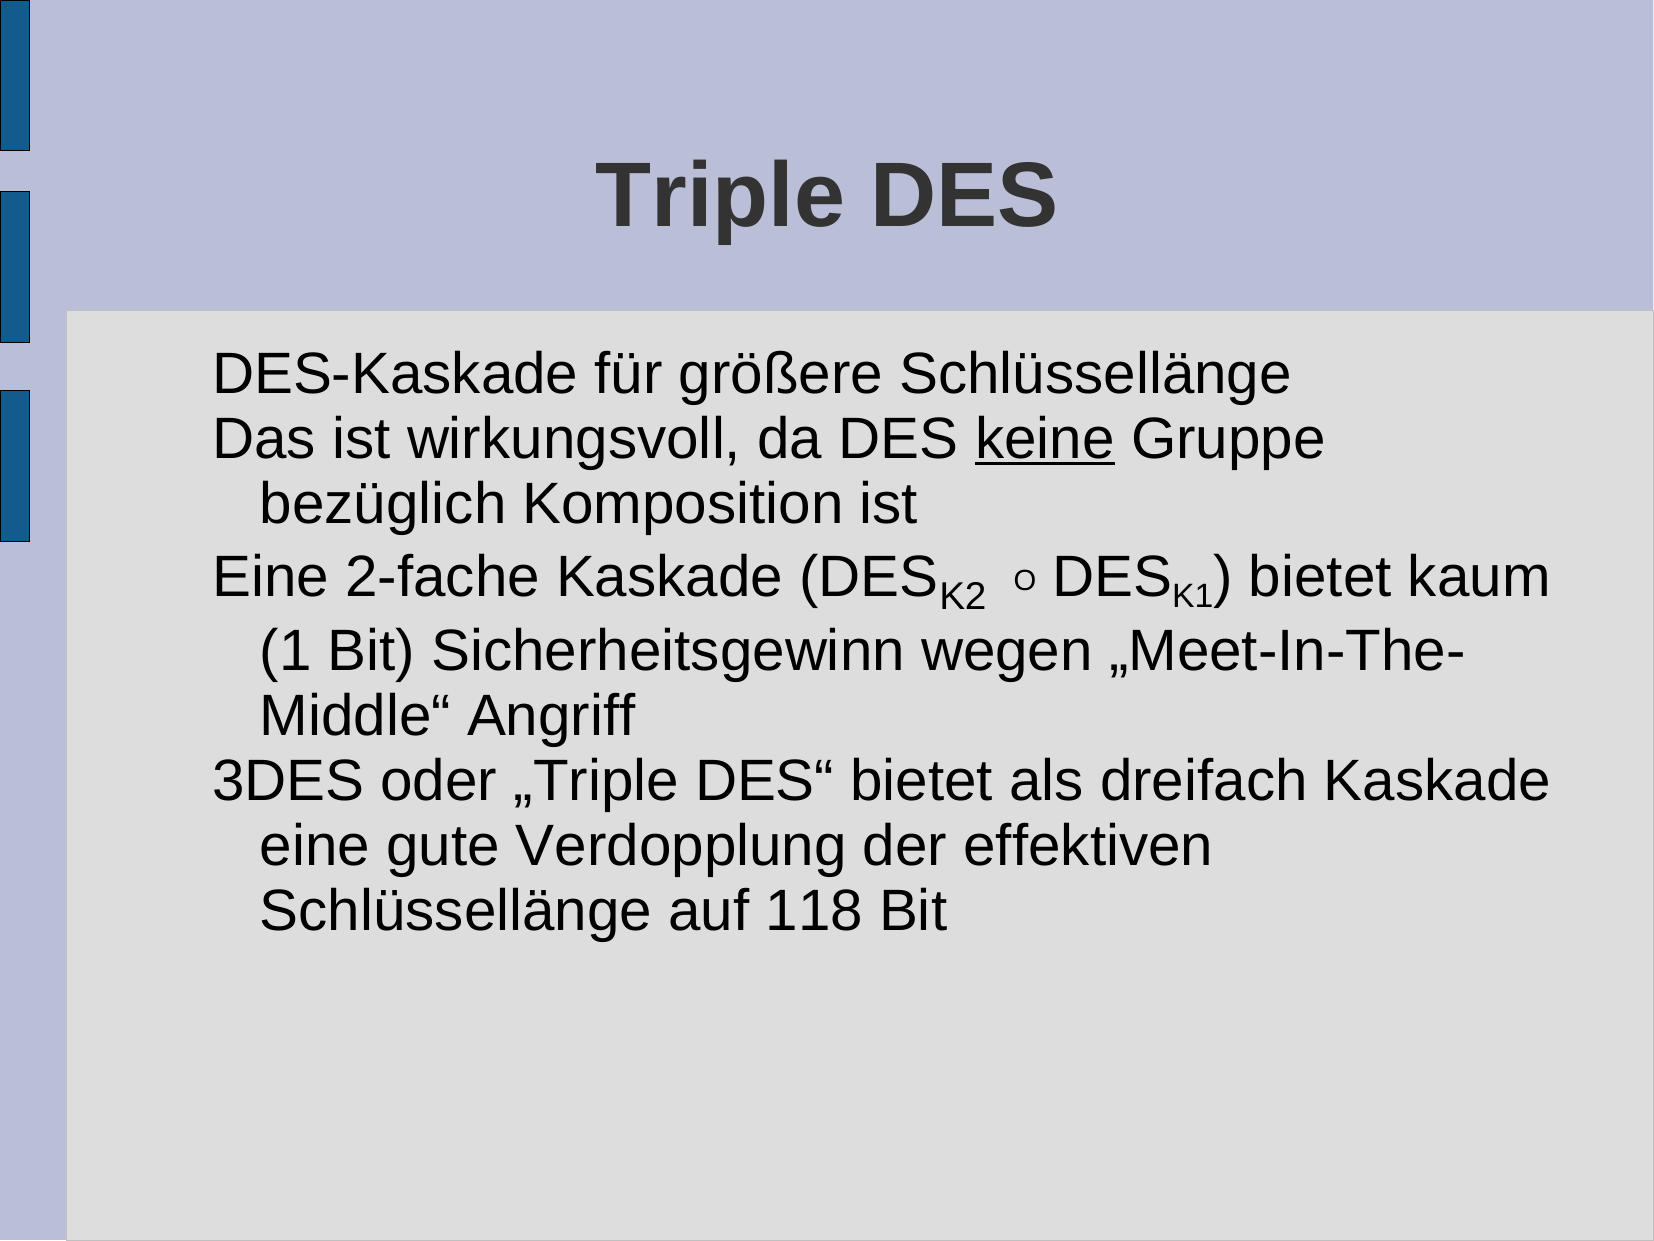

# Triple DES
DES-Kaskade für größere Schlüssellänge
Das ist wirkungsvoll, da DES keine Gruppe bezüglich Komposition ist
Eine 2-fache Kaskade (DESK2 O DESK1) bietet kaum (1 Bit) Sicherheitsgewinn wegen „Meet-In-The-Middle“ Angriff
3DES oder „Triple DES“ bietet als dreifach Kaskade eine gute Verdopplung der effektiven Schlüssellänge auf 118 Bit